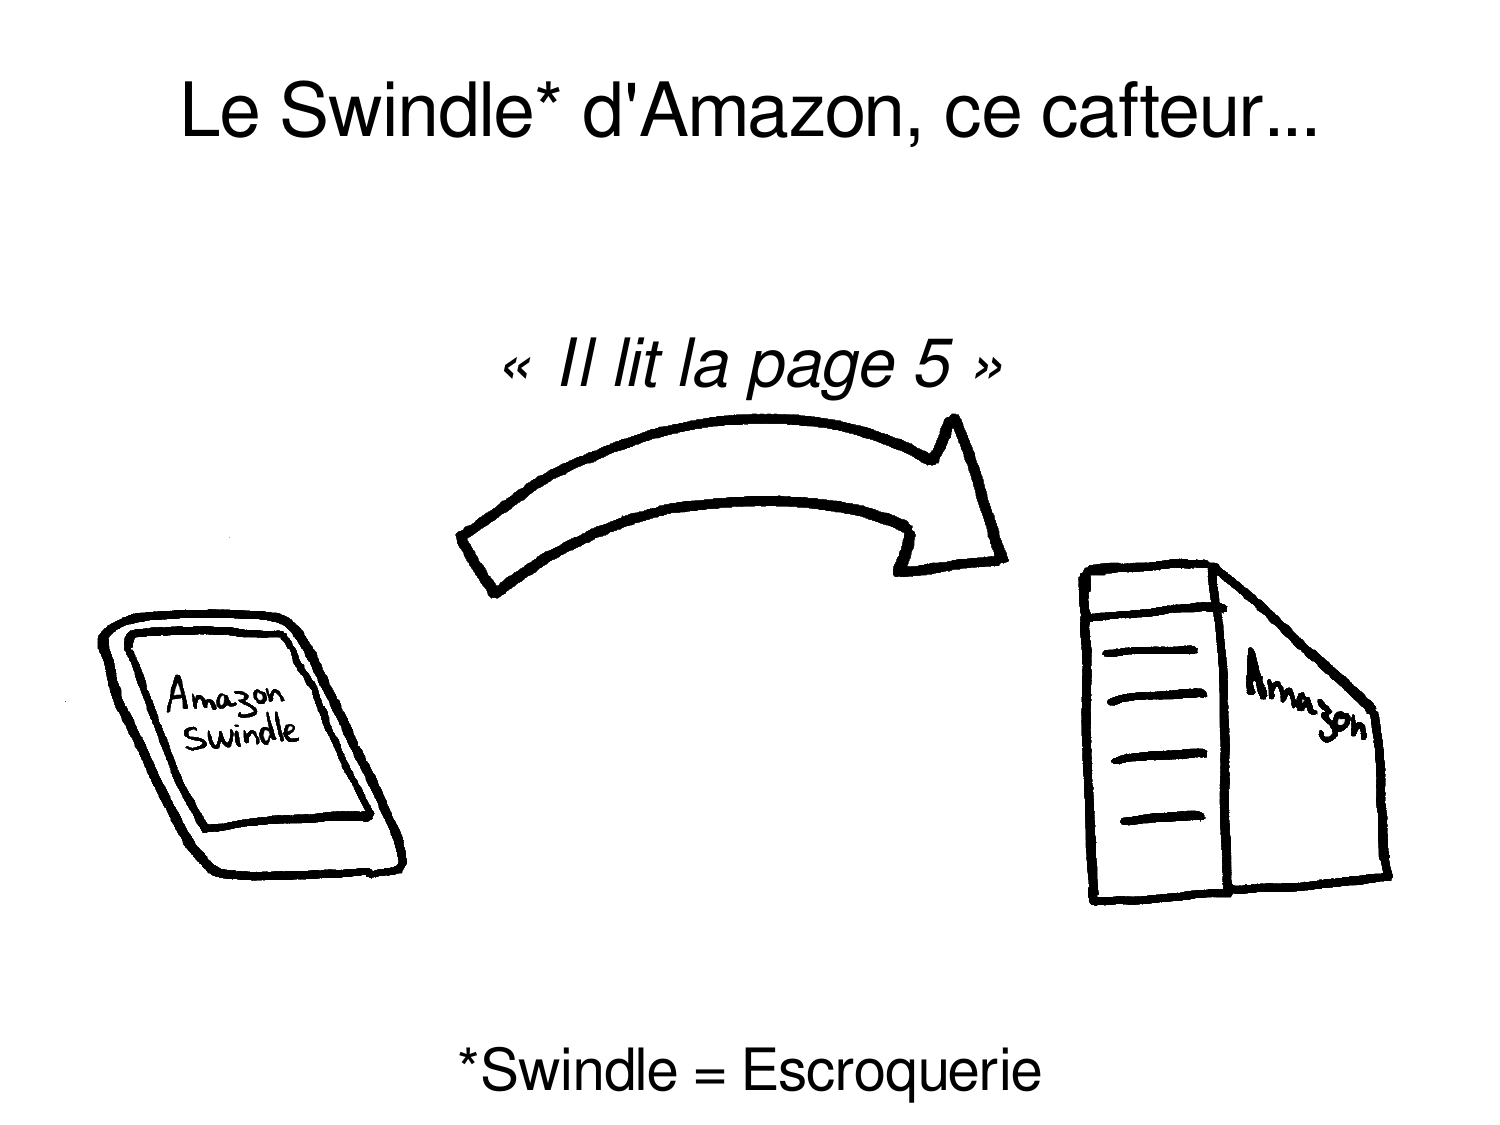

Le Swindle* d'Amazon, ce cafteur...
« Il lit la page 5 »
*Swindle = Escroquerie